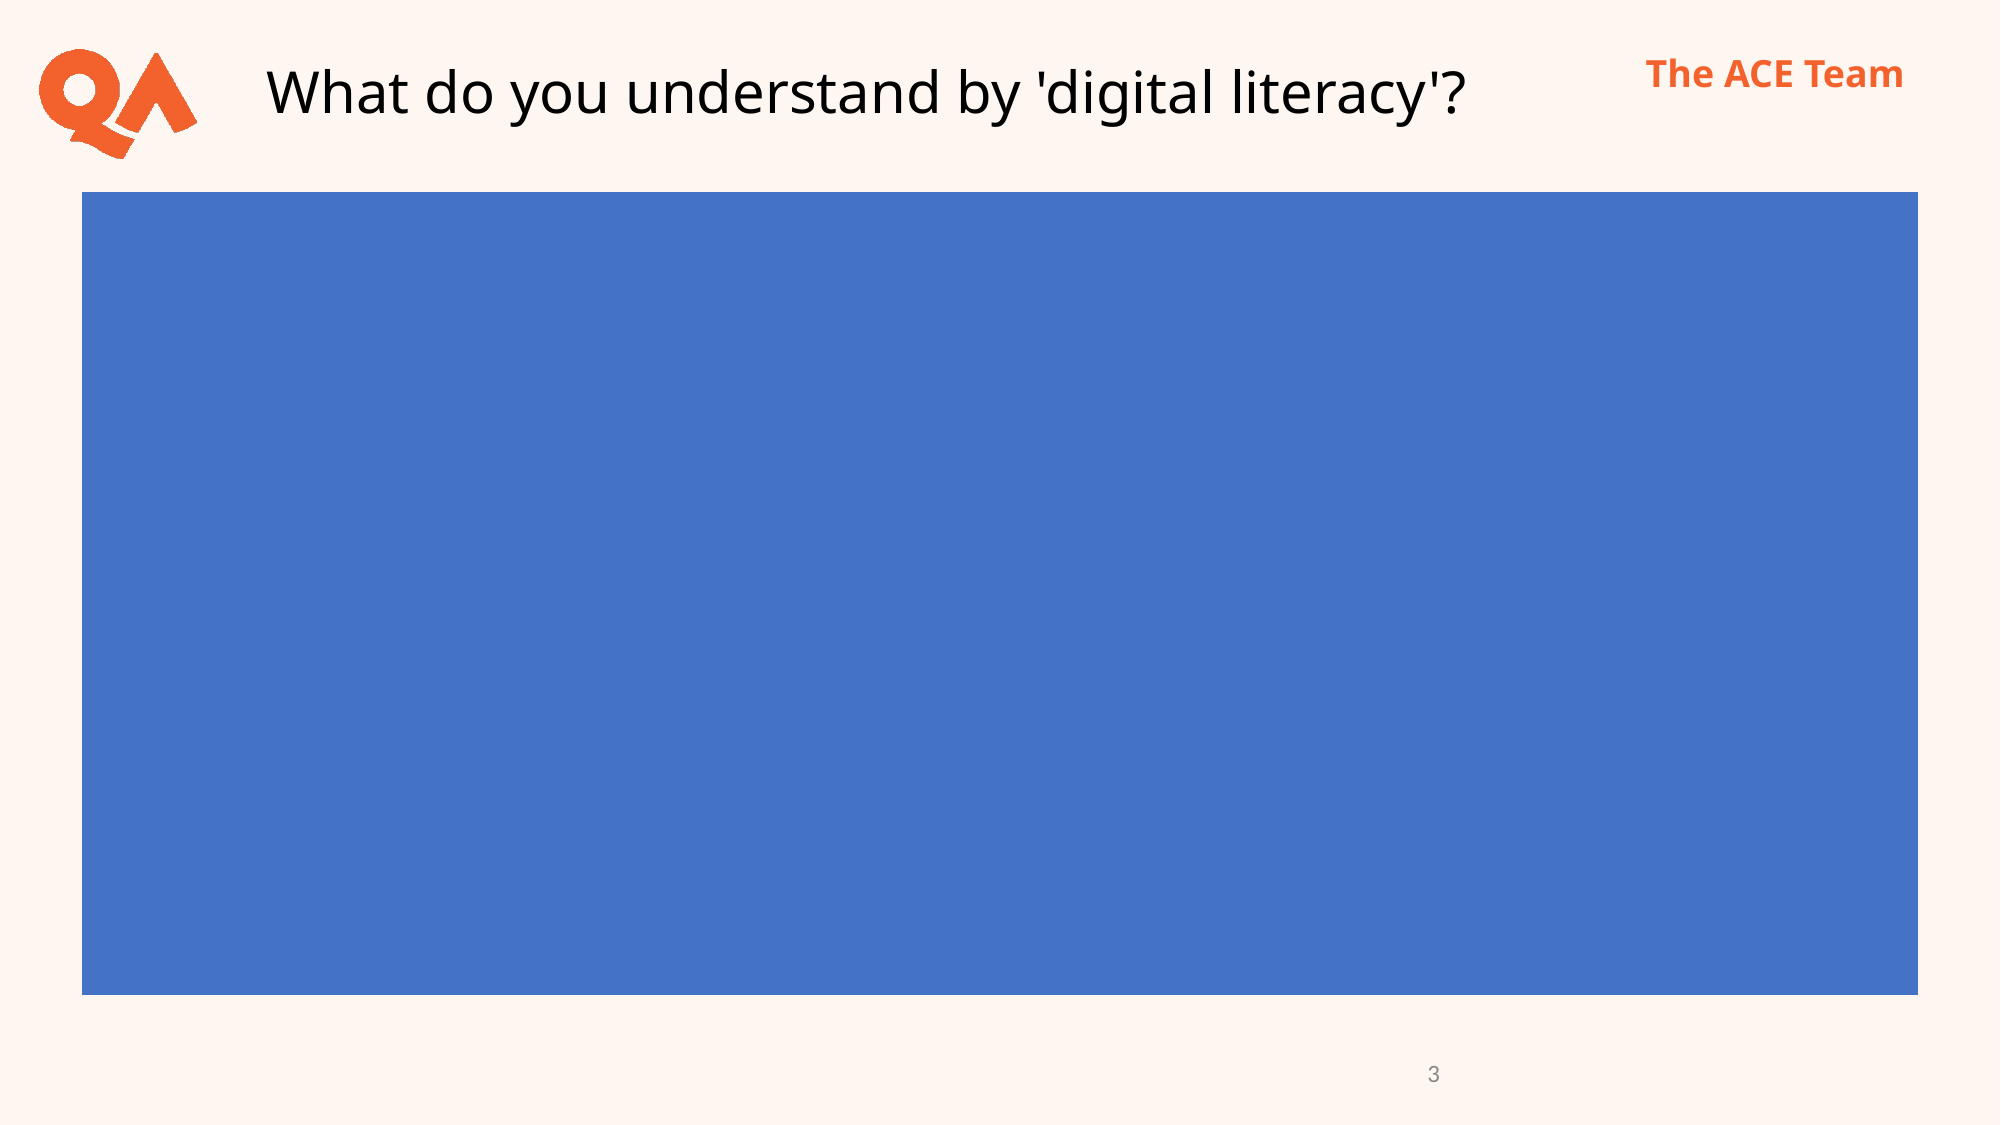

# What do you understand by 'digital literacy'?
| | |
| --- | --- |
| | |
| | |
| | |
| | |
| | |
| | |
| | |
| | |
3